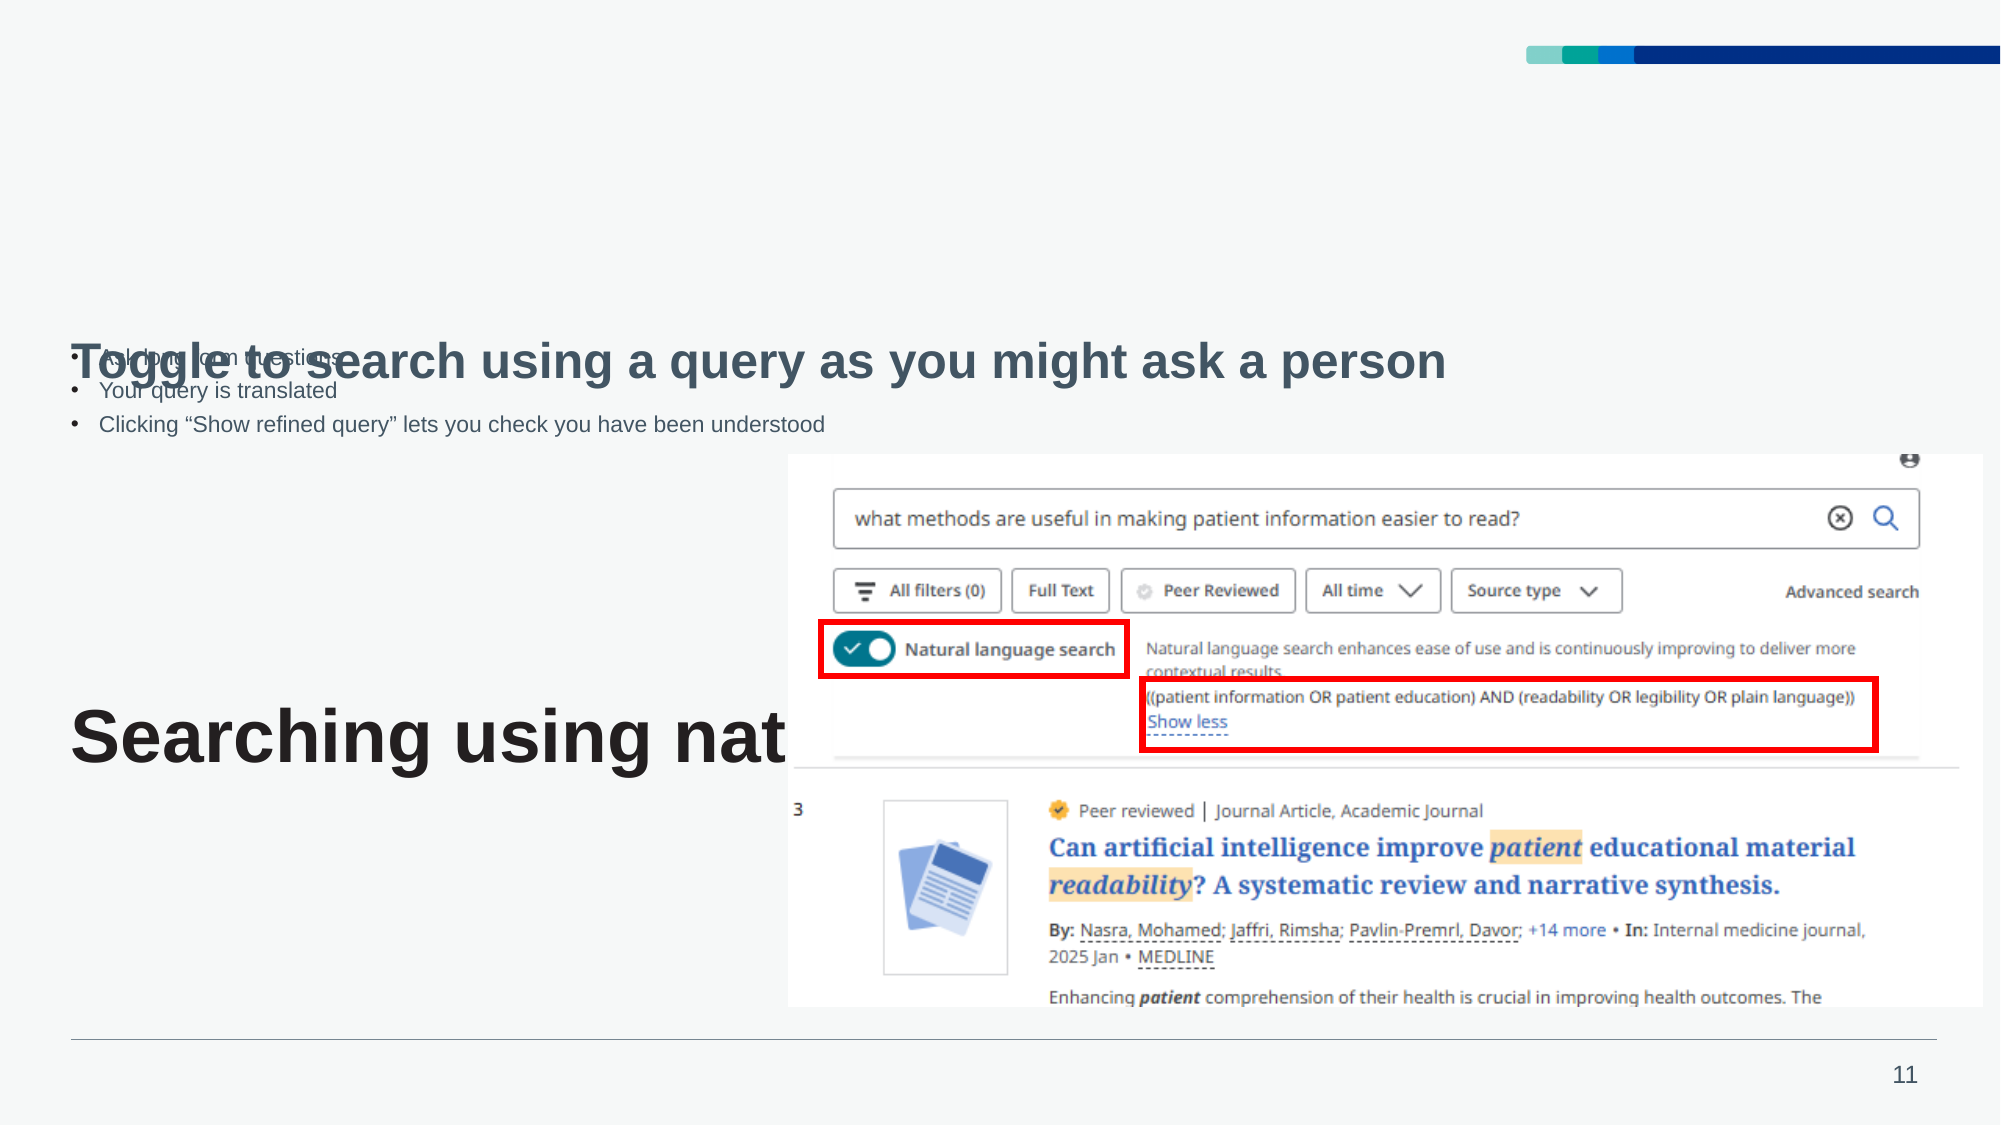

Toggle to search using a query as you might ask a person
Ask long form questions
Your query is translated
Clicking “Show refined query” lets you check you have been understood
# Searching using natural language search